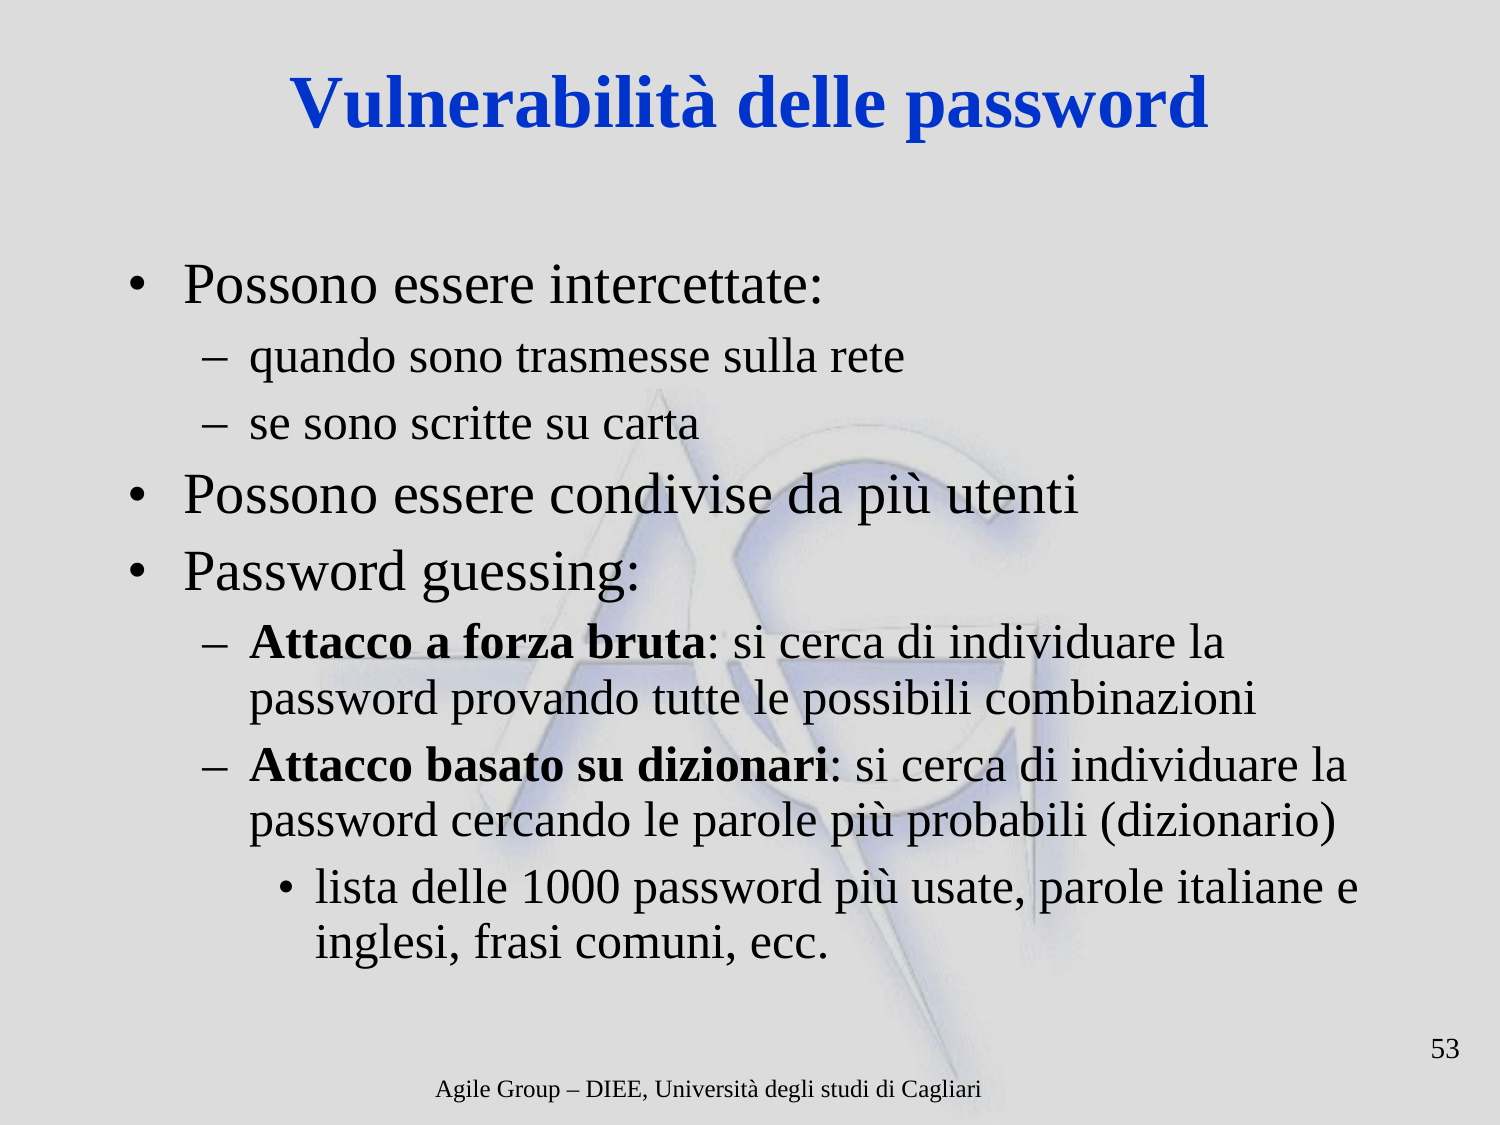

# Vulnerabilità delle password
Possono essere intercettate:
quando sono trasmesse sulla rete
se sono scritte su carta
Possono essere condivise da più utenti
Password guessing:
Attacco a forza bruta: si cerca di individuare la password provando tutte le possibili combinazioni
Attacco basato su dizionari: si cerca di individuare la password cercando le parole più probabili (dizionario)
lista delle 1000 password più usate, parole italiane e inglesi, frasi comuni, ecc.
53